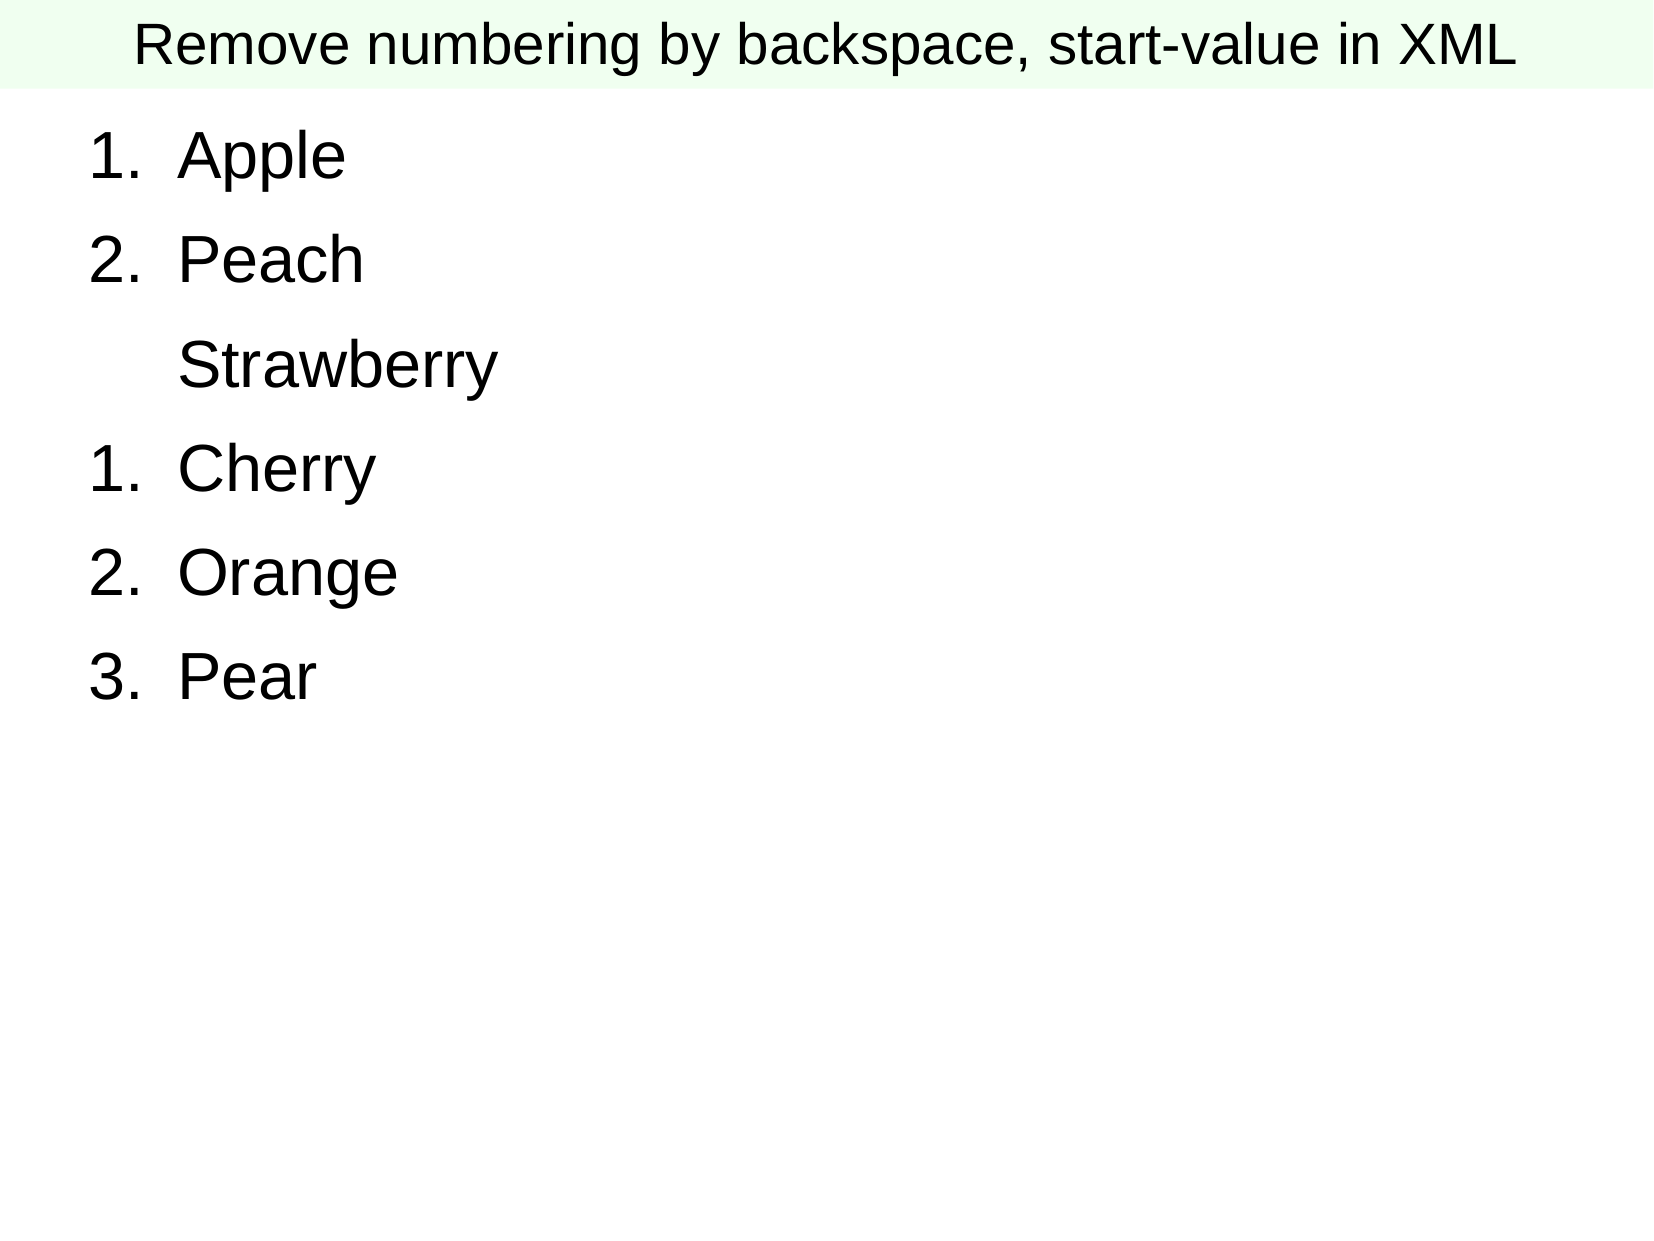

# Remove numbering by backspace, start-value in XML
Apple
Peach
Strawberry
Cherry
Orange
Pear